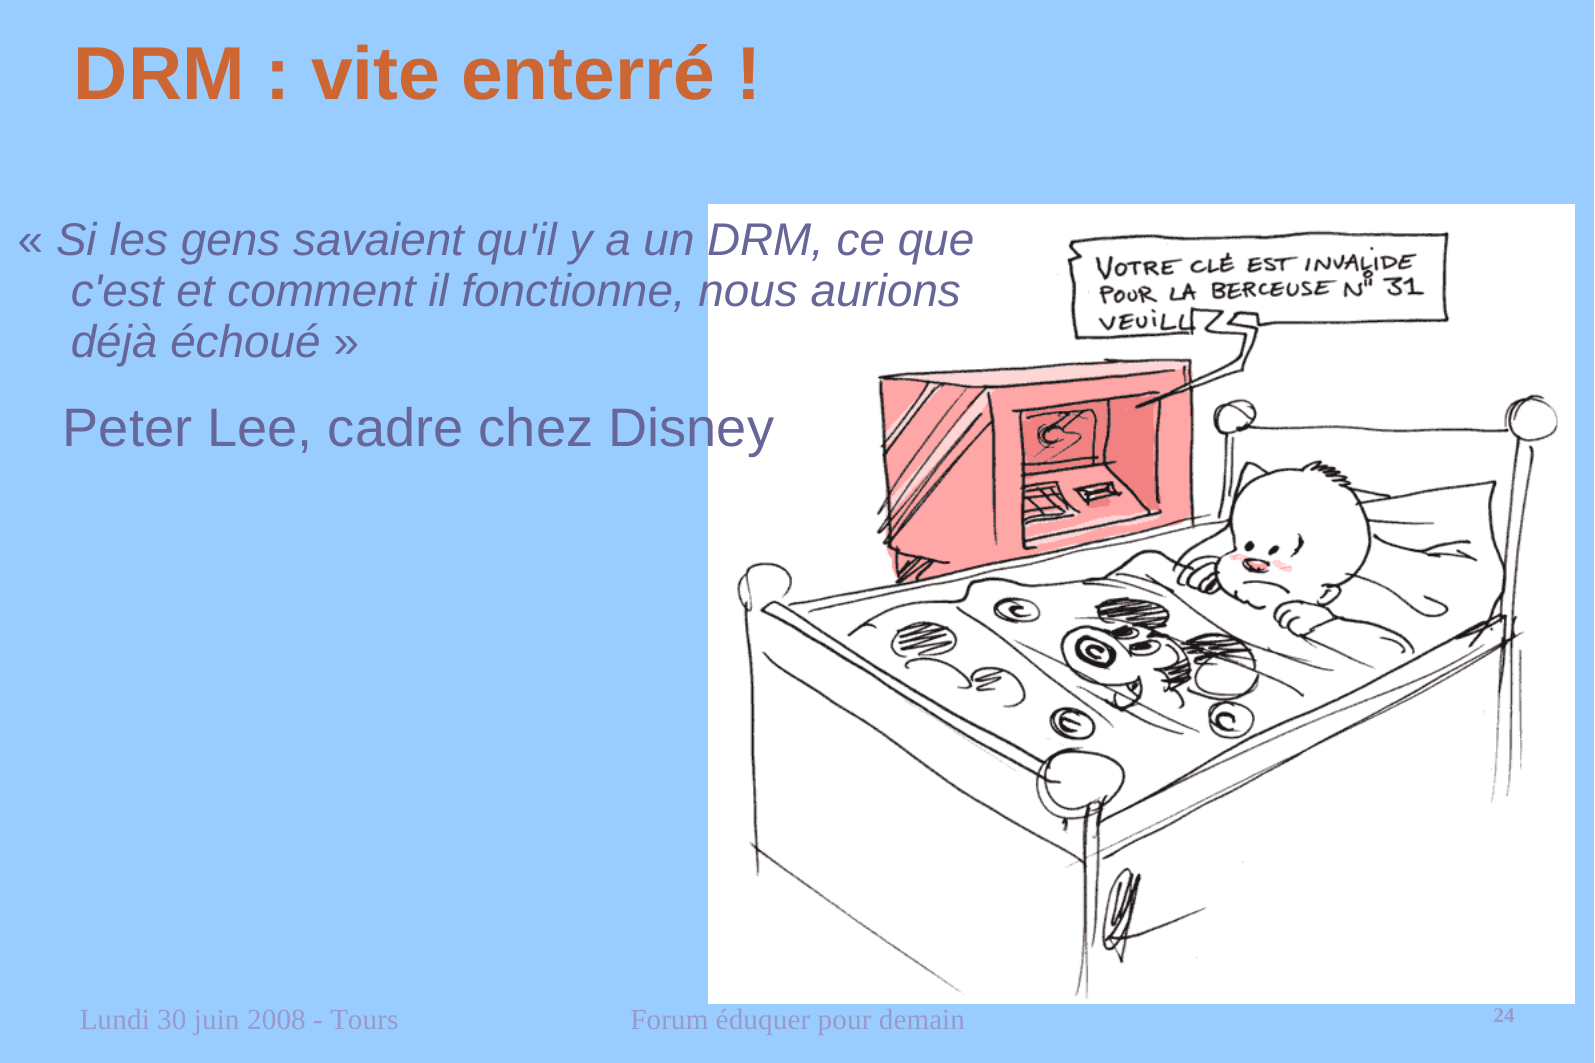

# DRM : vite enterré !
« Si les gens savaient qu'il y a un DRM, ce que c'est et comment il fonctionne, nous aurions déjà échoué »
 Peter Lee, cadre chez Disney
24